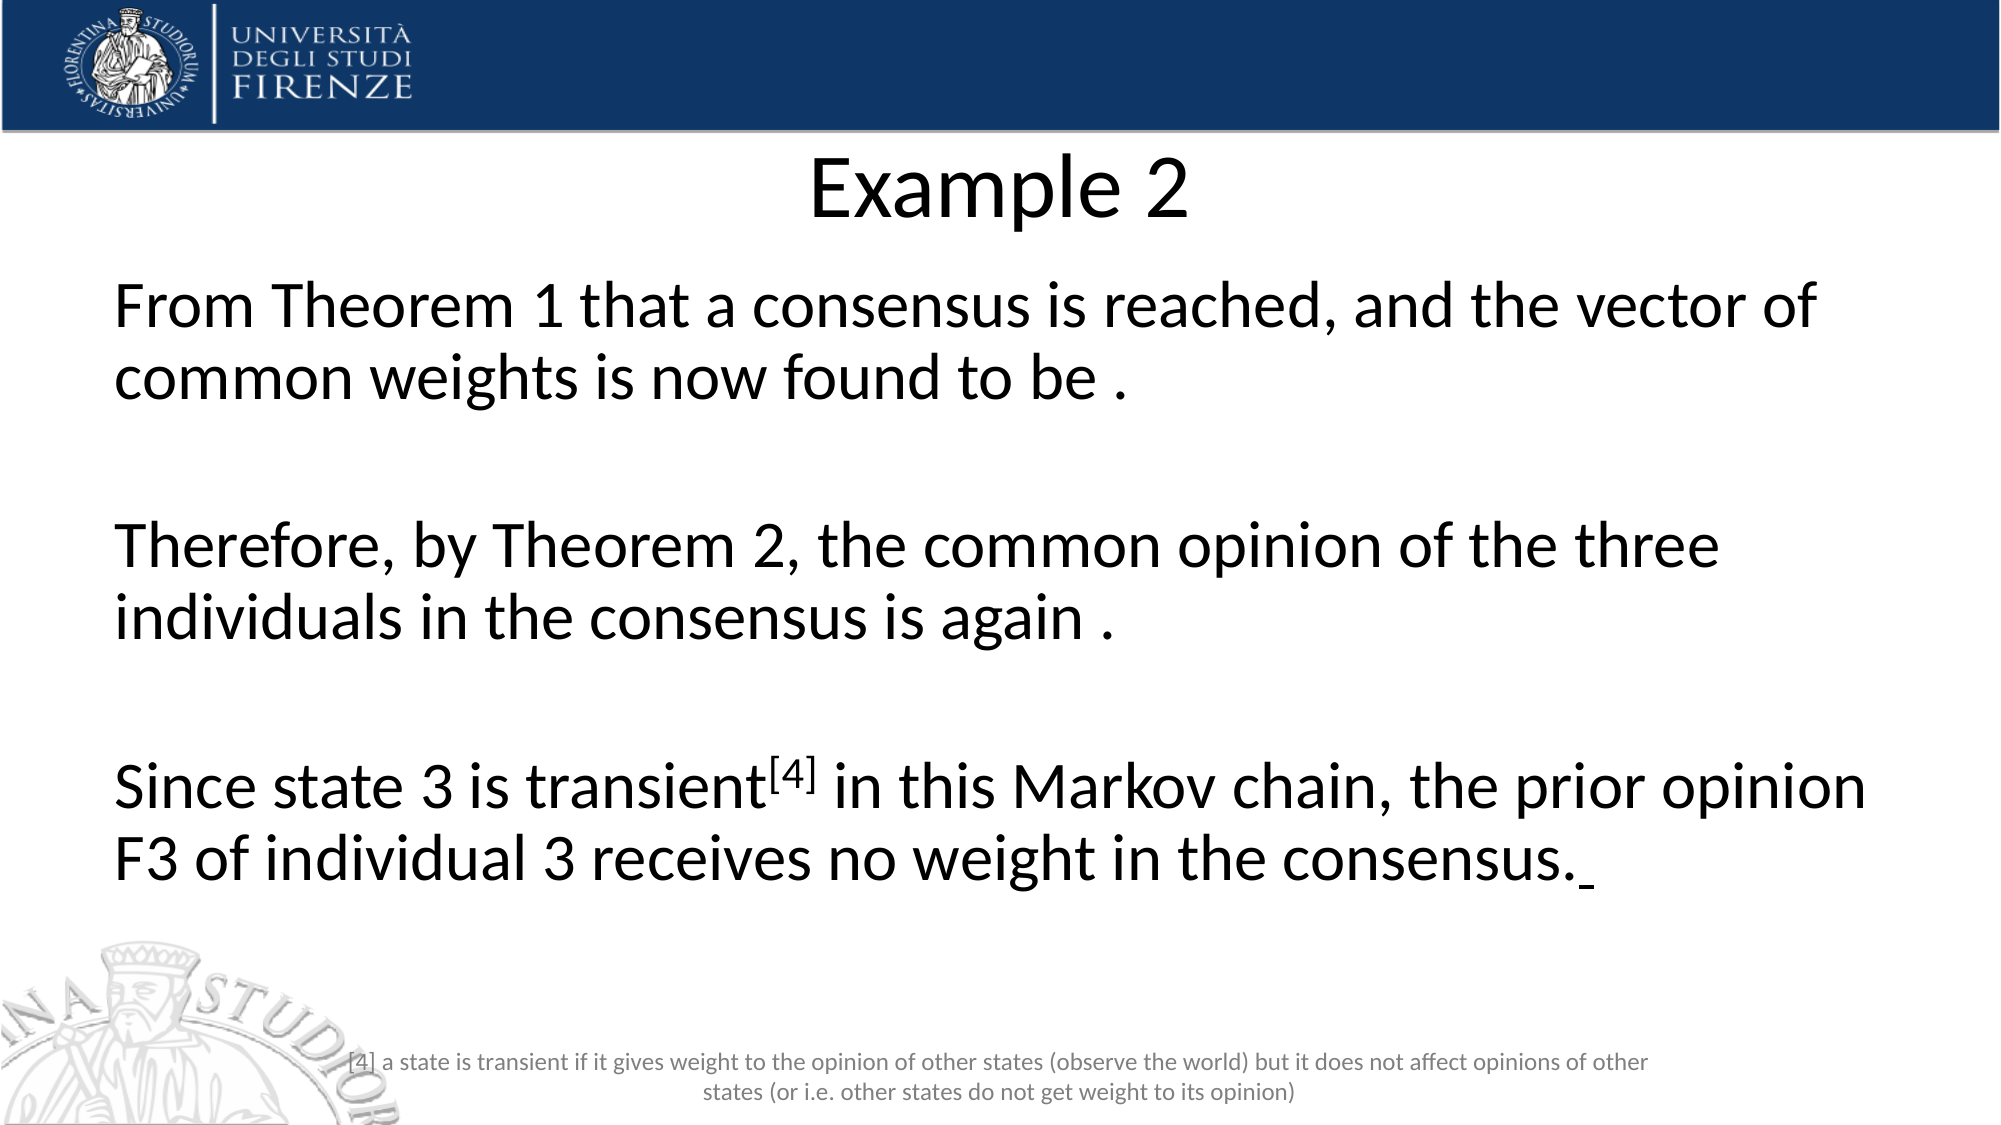

# Example 2
From Theorem 1 that a consensus is reached, and the vector of common weights is now found to be .
Therefore, by Theorem 2, the common opinion of the three individuals in the consensus is again .
Since state 3 is transient[4] in this Markov chain, the prior opinion F3 of individual 3 receives no weight in the consensus.
[4] a state is transient if it gives weight to the opinion of other states (observe the world) but it does not affect opinions of other states (or i.e. other states do not get weight to its opinion)